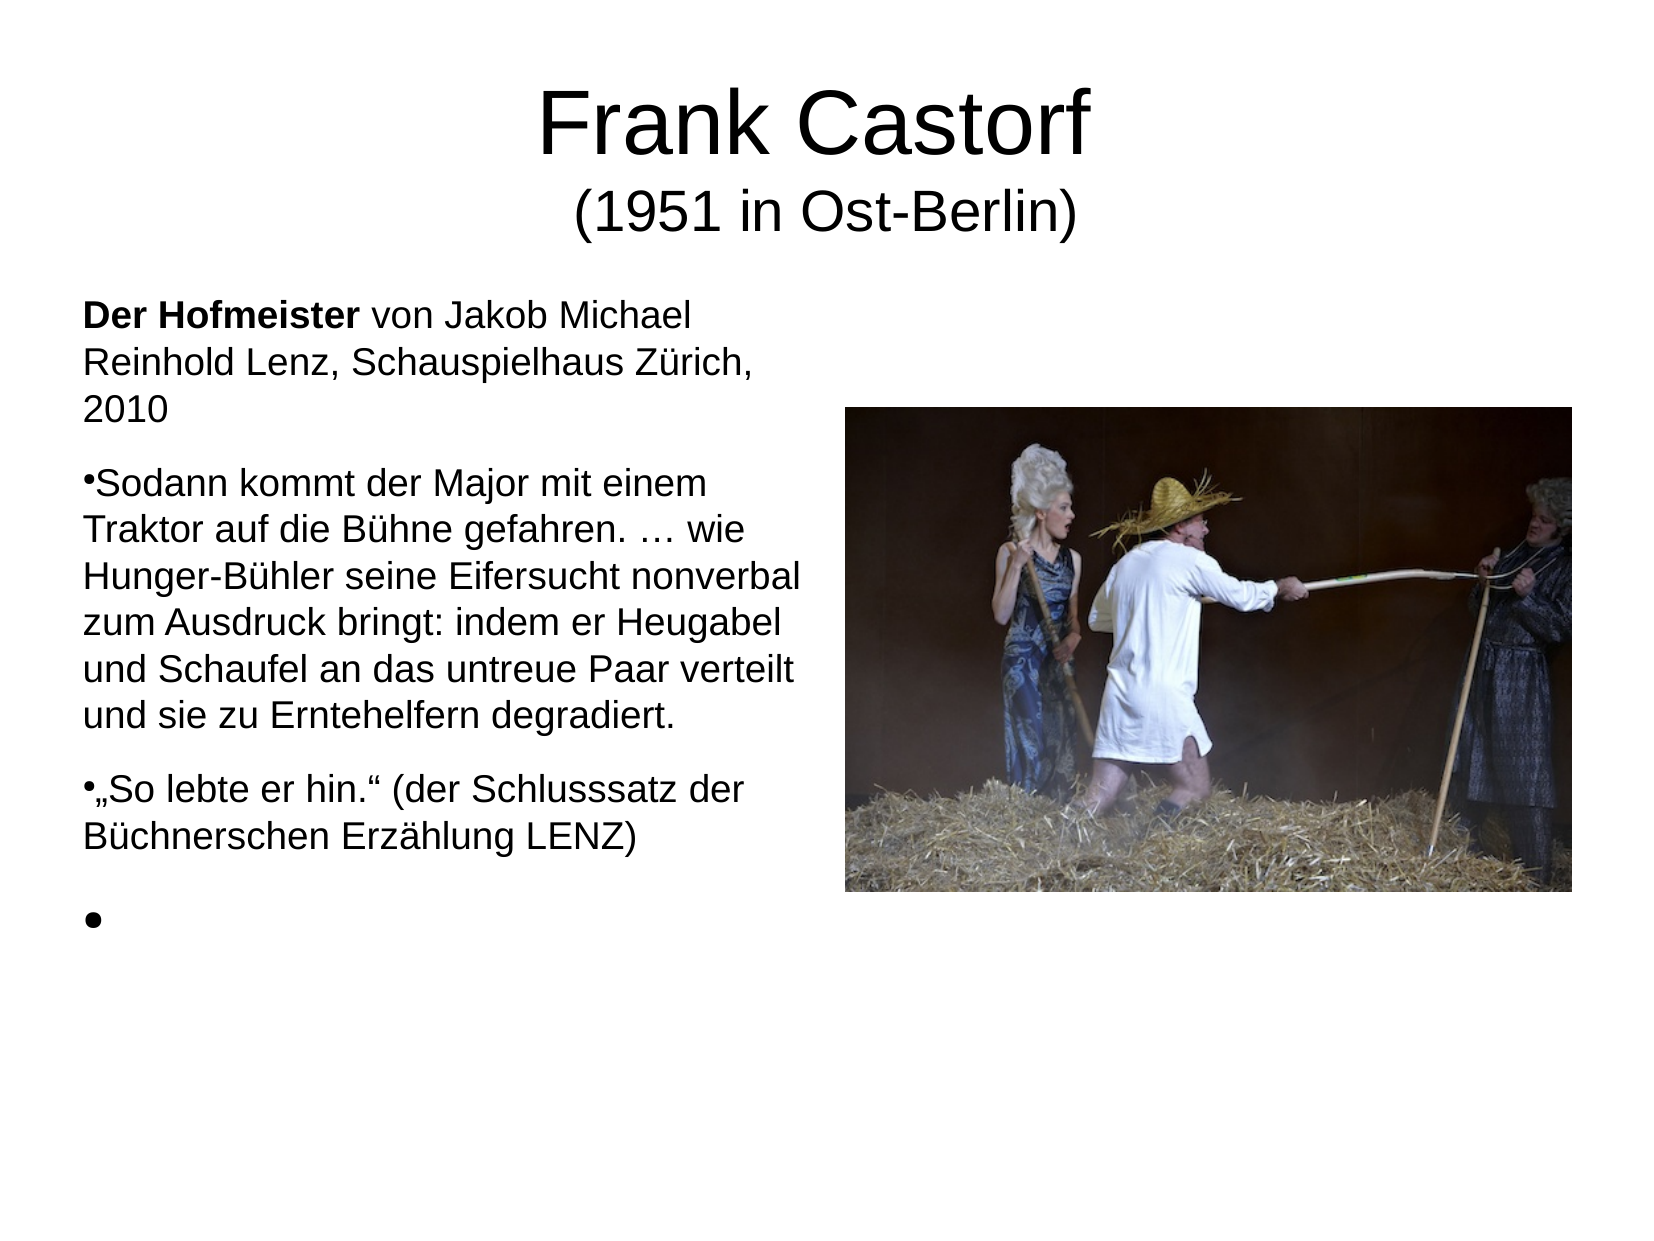

# Frank Castorf (1951 in Ost-Berlin)
Der Hofmeister von Jakob Michael Reinhold Lenz, Schauspielhaus Zürich, 2010
Sodann kommt der Major mit einem Traktor auf die Bühne gefahren. … wie Hunger-Bühler seine Eifersucht nonverbal zum Ausdruck bringt: indem er Heugabel und Schaufel an das untreue Paar verteilt und sie zu Erntehelfern degradiert.
„So lebte er hin.“ (der Schlusssatz der Büchnerschen Erzählung LENZ)